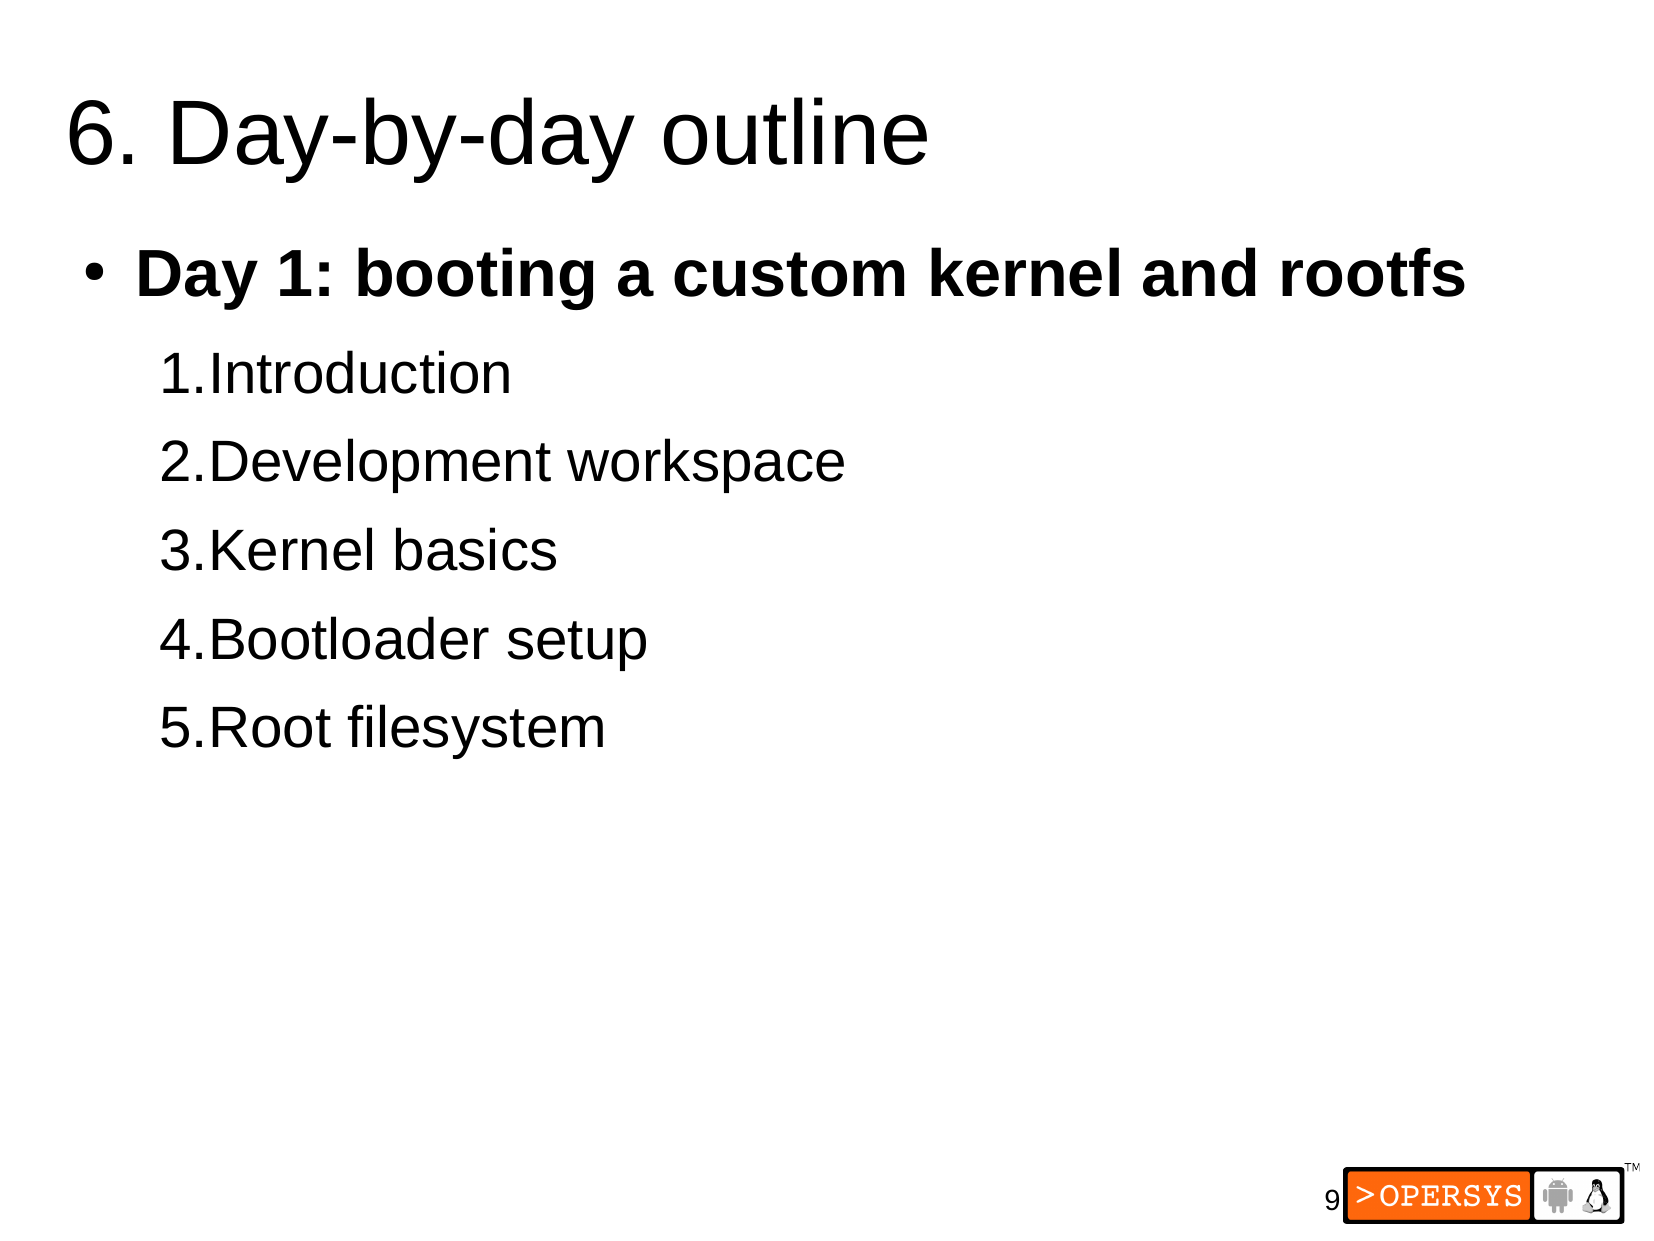

# 6. Day-by-day outline
Day 1: booting a custom kernel and rootfs
Introduction
Development workspace
Kernel basics
Bootloader setup
Root filesystem